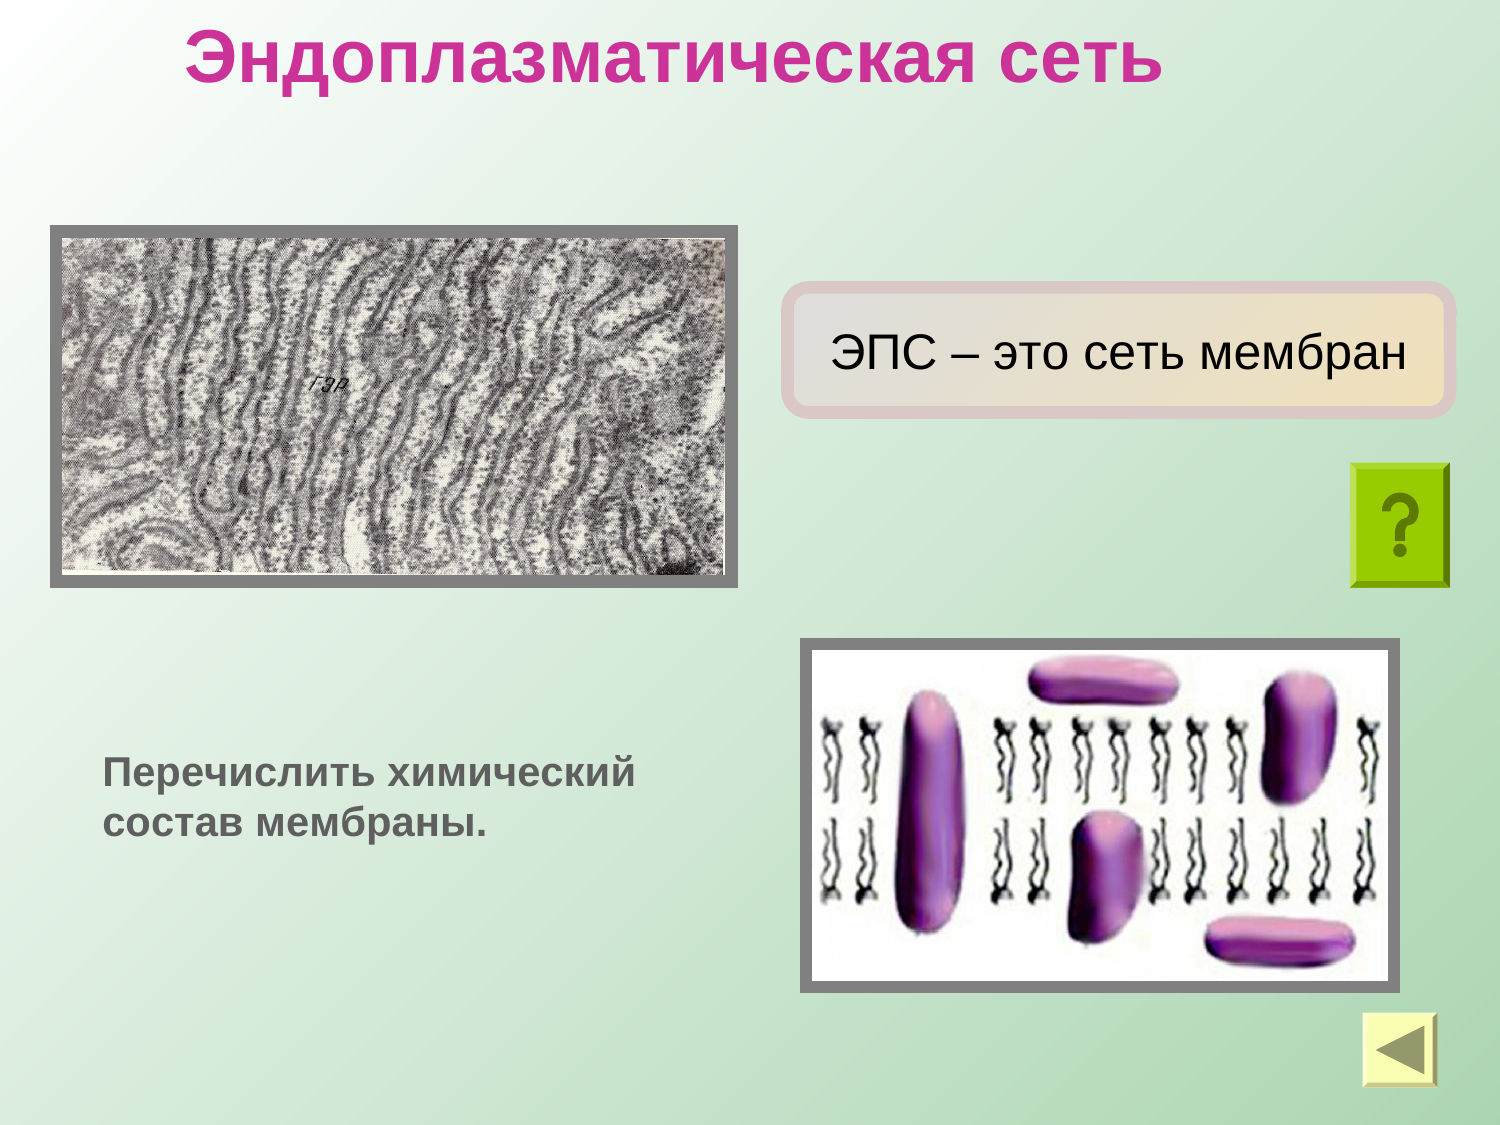

# Эндоплазматическая сеть
ЭПС – это сеть мембран
Перечислить химический состав мембраны.
4